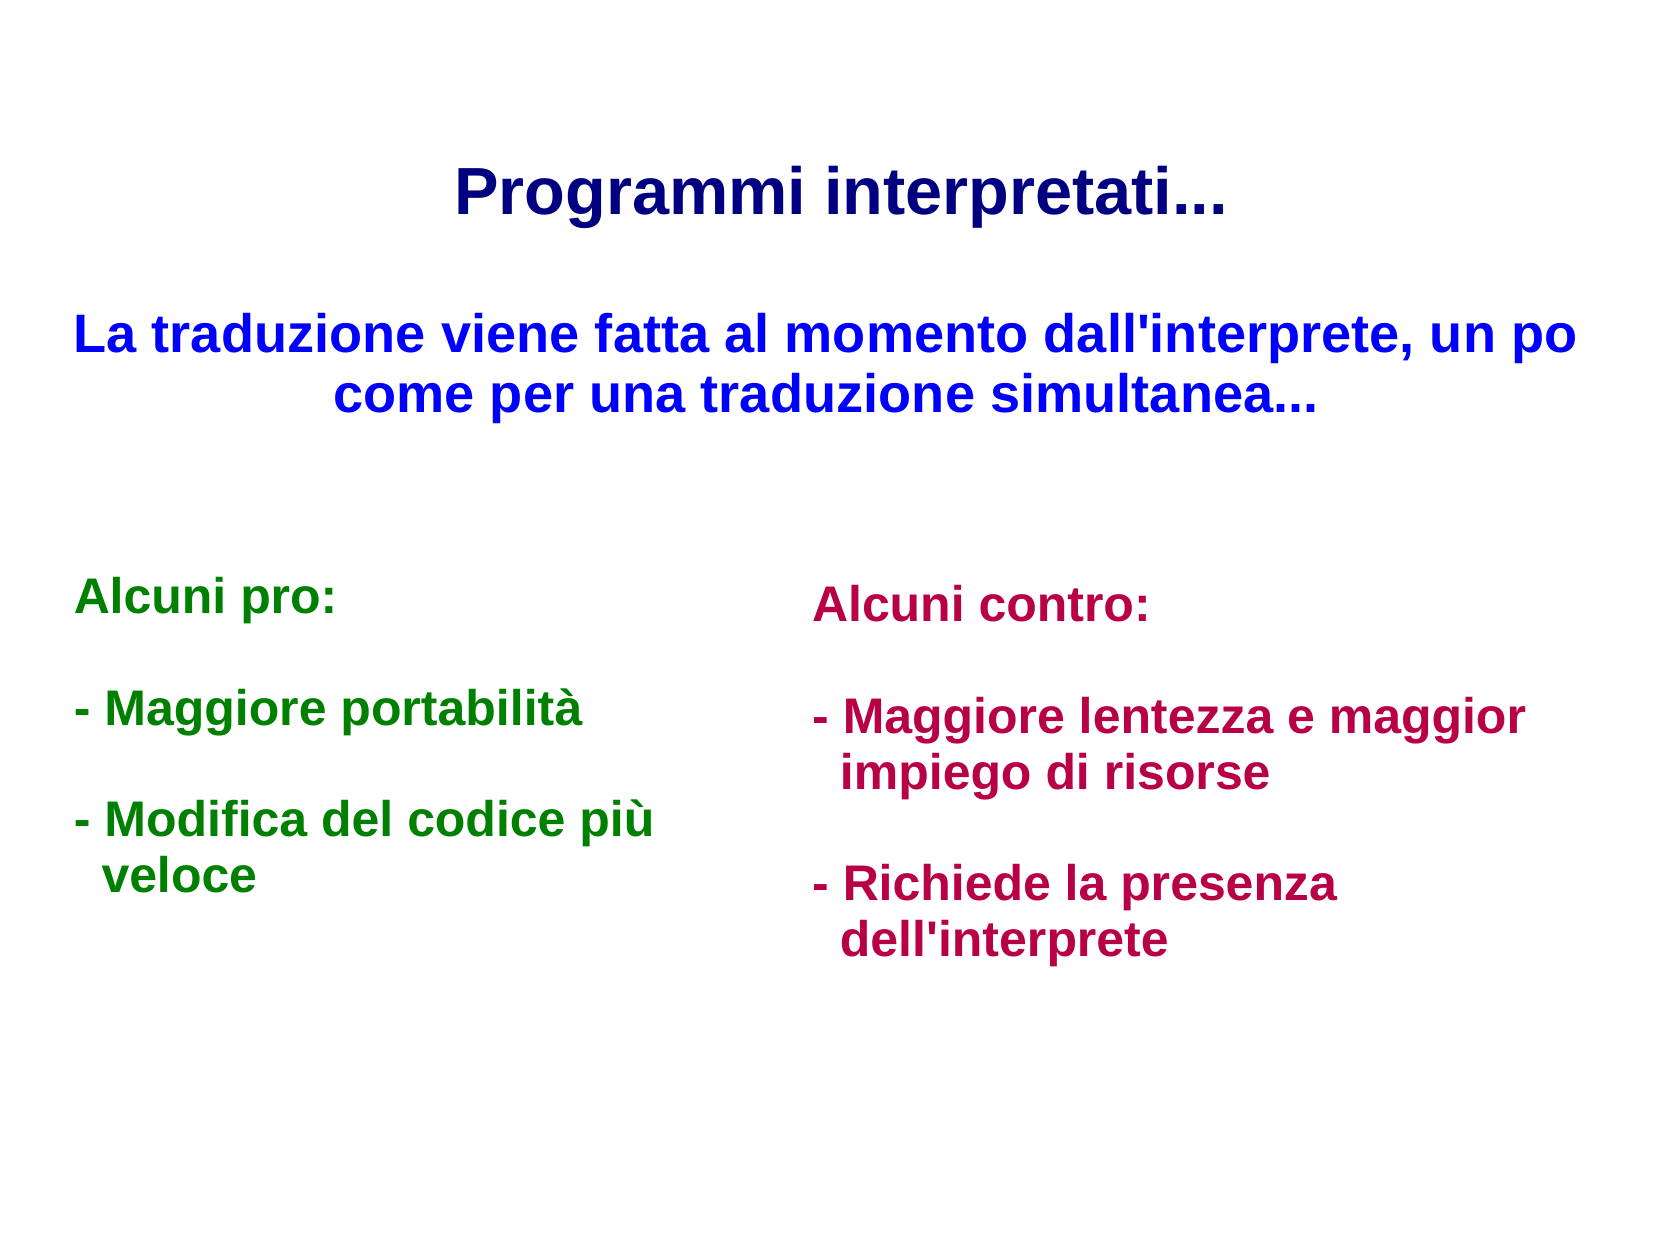

Programmi interpretati...
La traduzione viene fatta al momento dall'interprete, un po come per una traduzione simultanea...
Alcuni pro:
- Maggiore portabilità
- Modifica del codice più veloce
Alcuni contro:
- Maggiore lentezza e maggior impiego di risorse
- Richiede la presenza dell'interprete